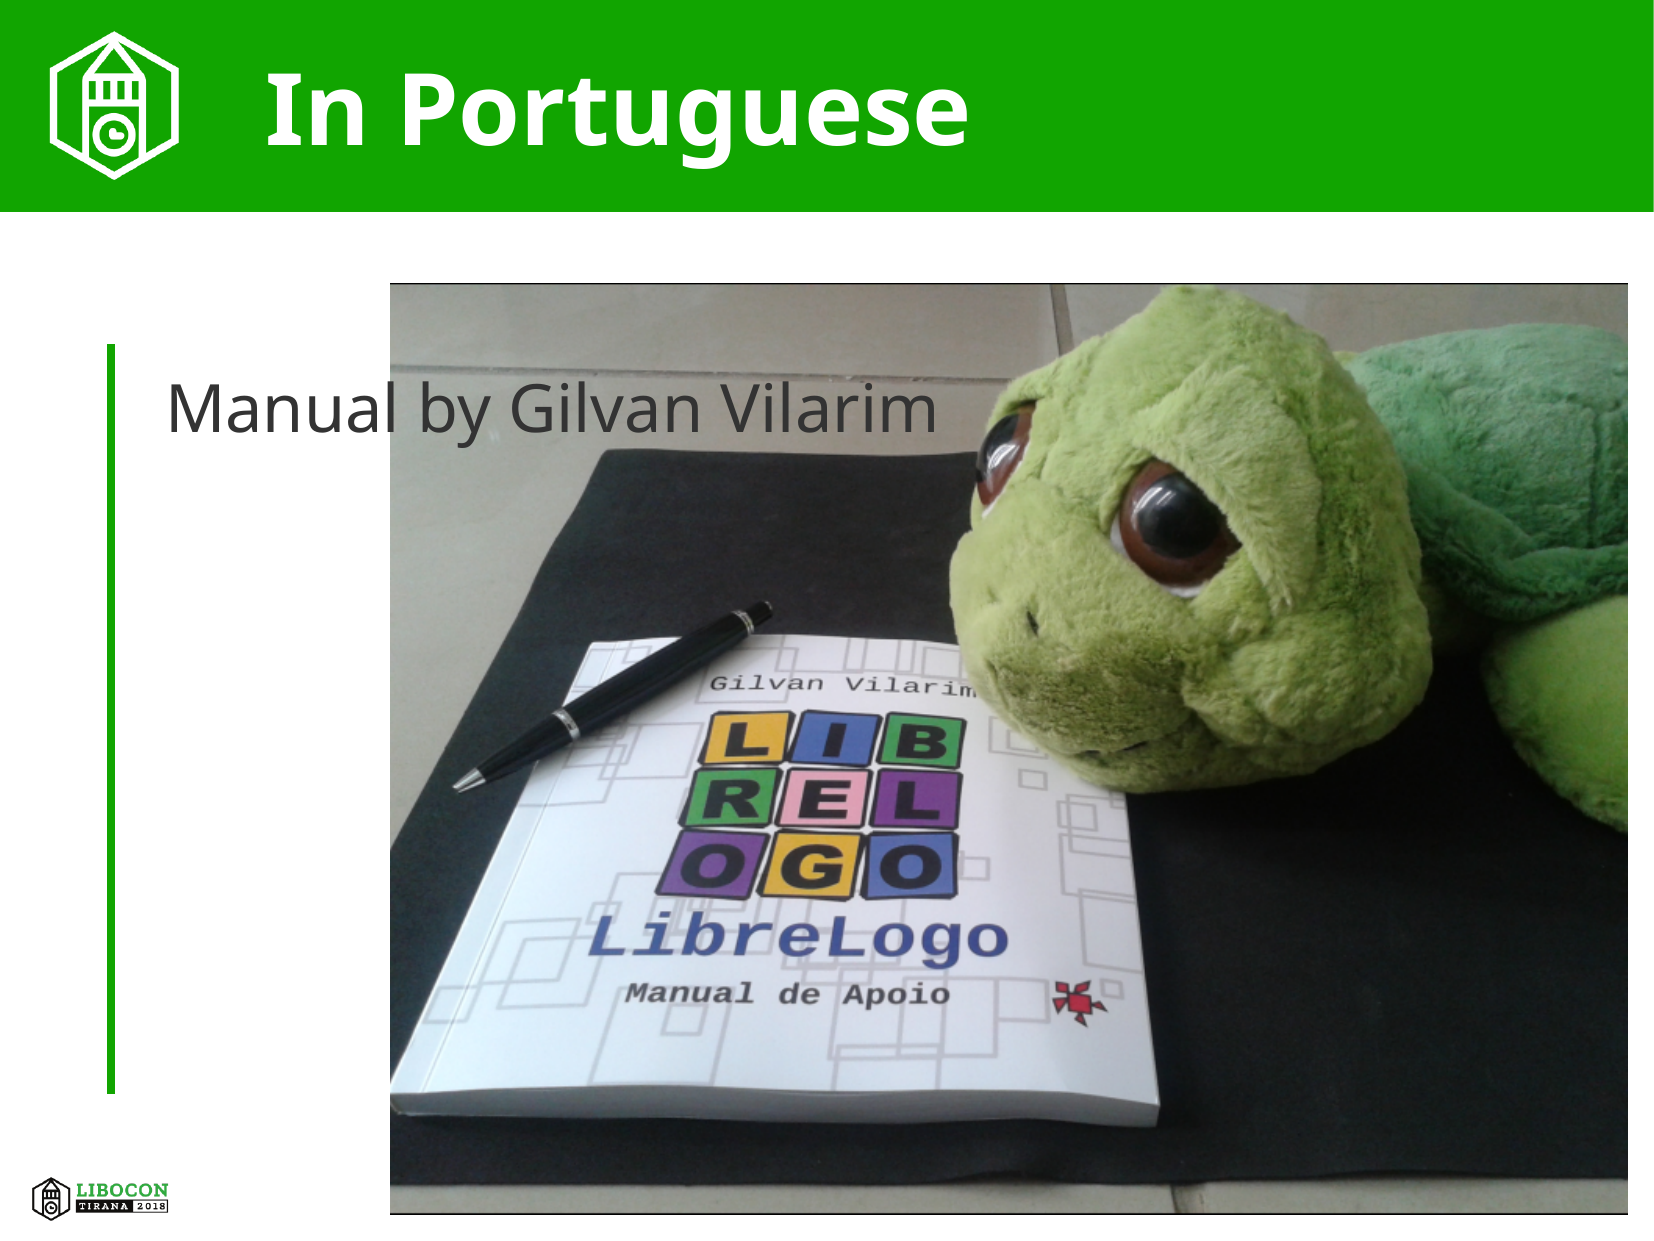

# In Portuguese
Manual by Gilvan Vilarim